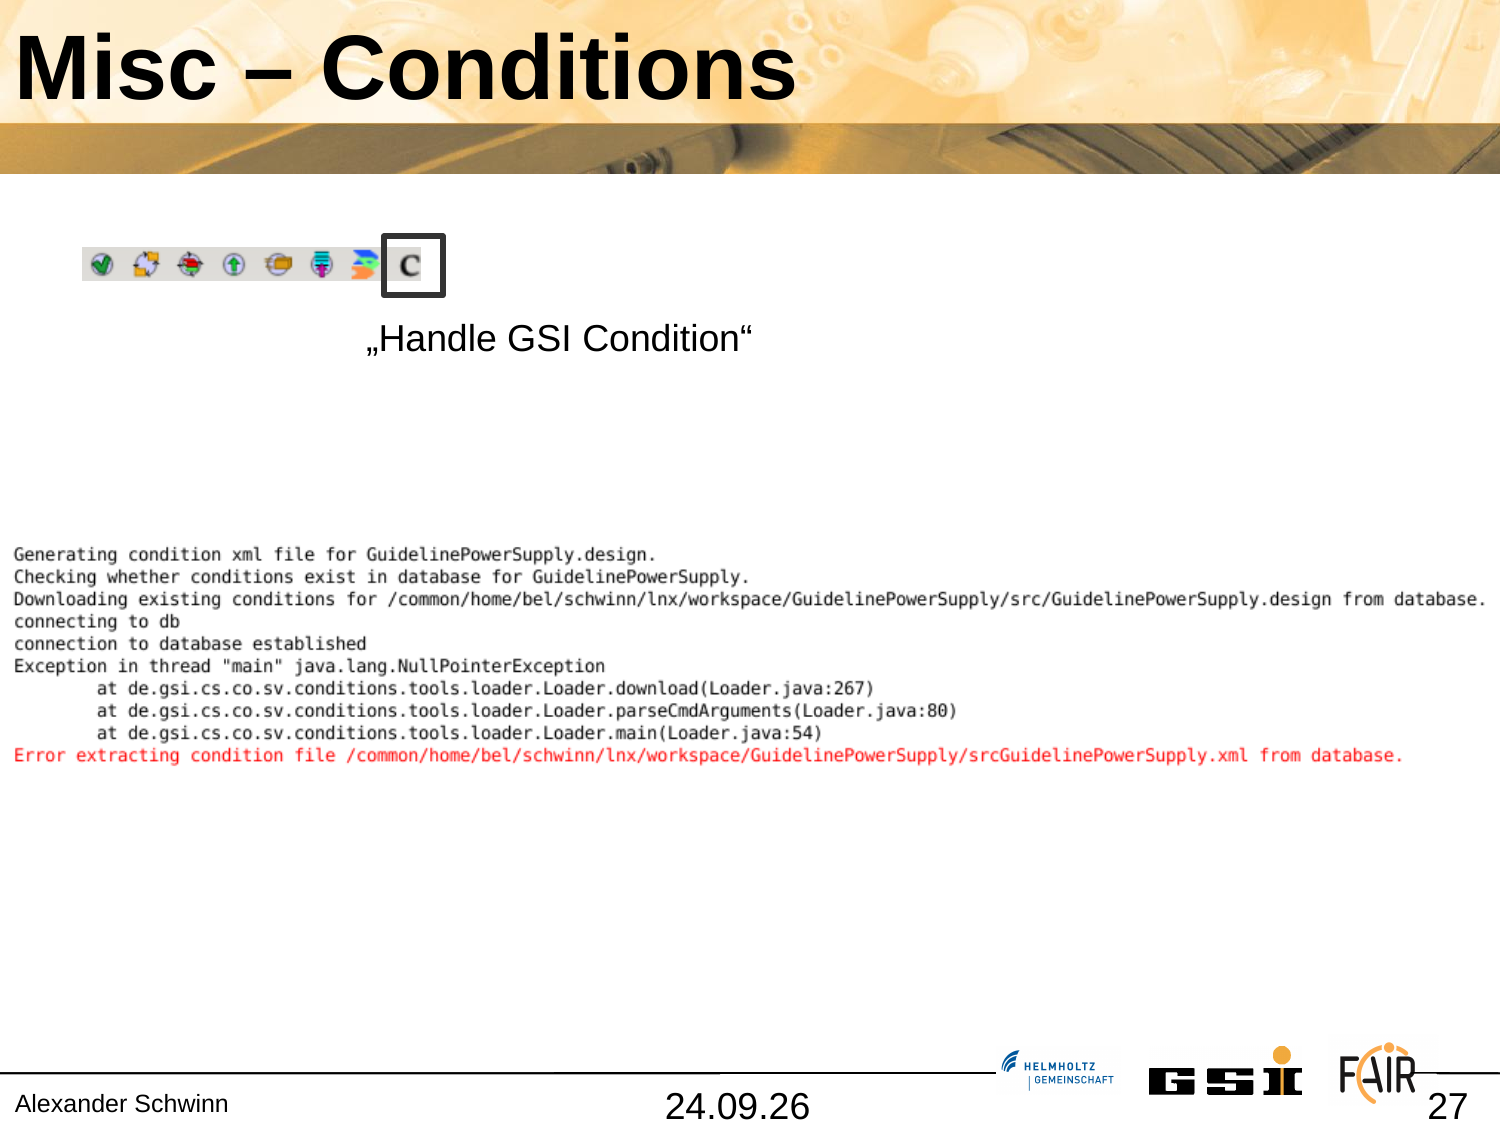

# Misc – Conditions
„Handle GSI Condition“
27